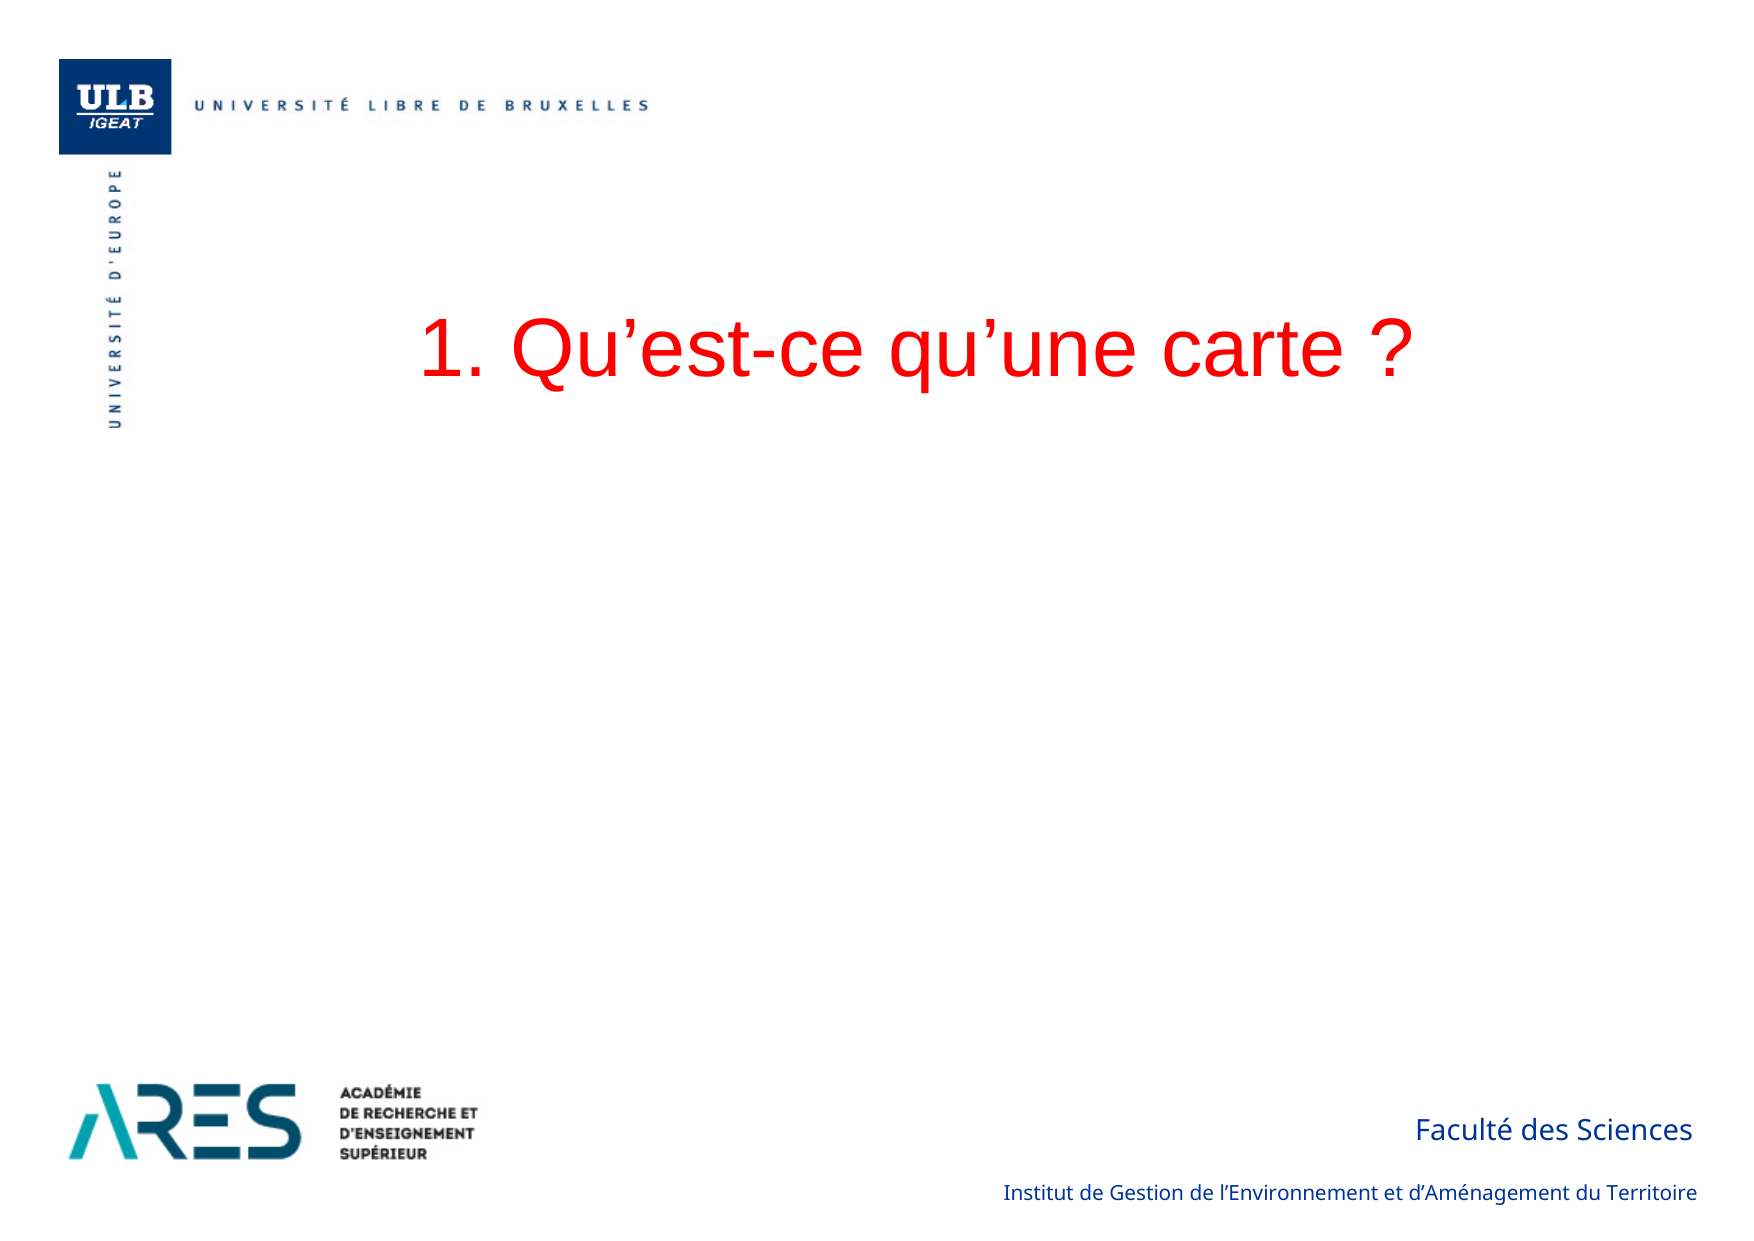

# 1. Qu’est-ce qu’une carte ?
Faculté des Sciences
Institut de Gestion de l’Environnement et d’Aménagement du Territoire